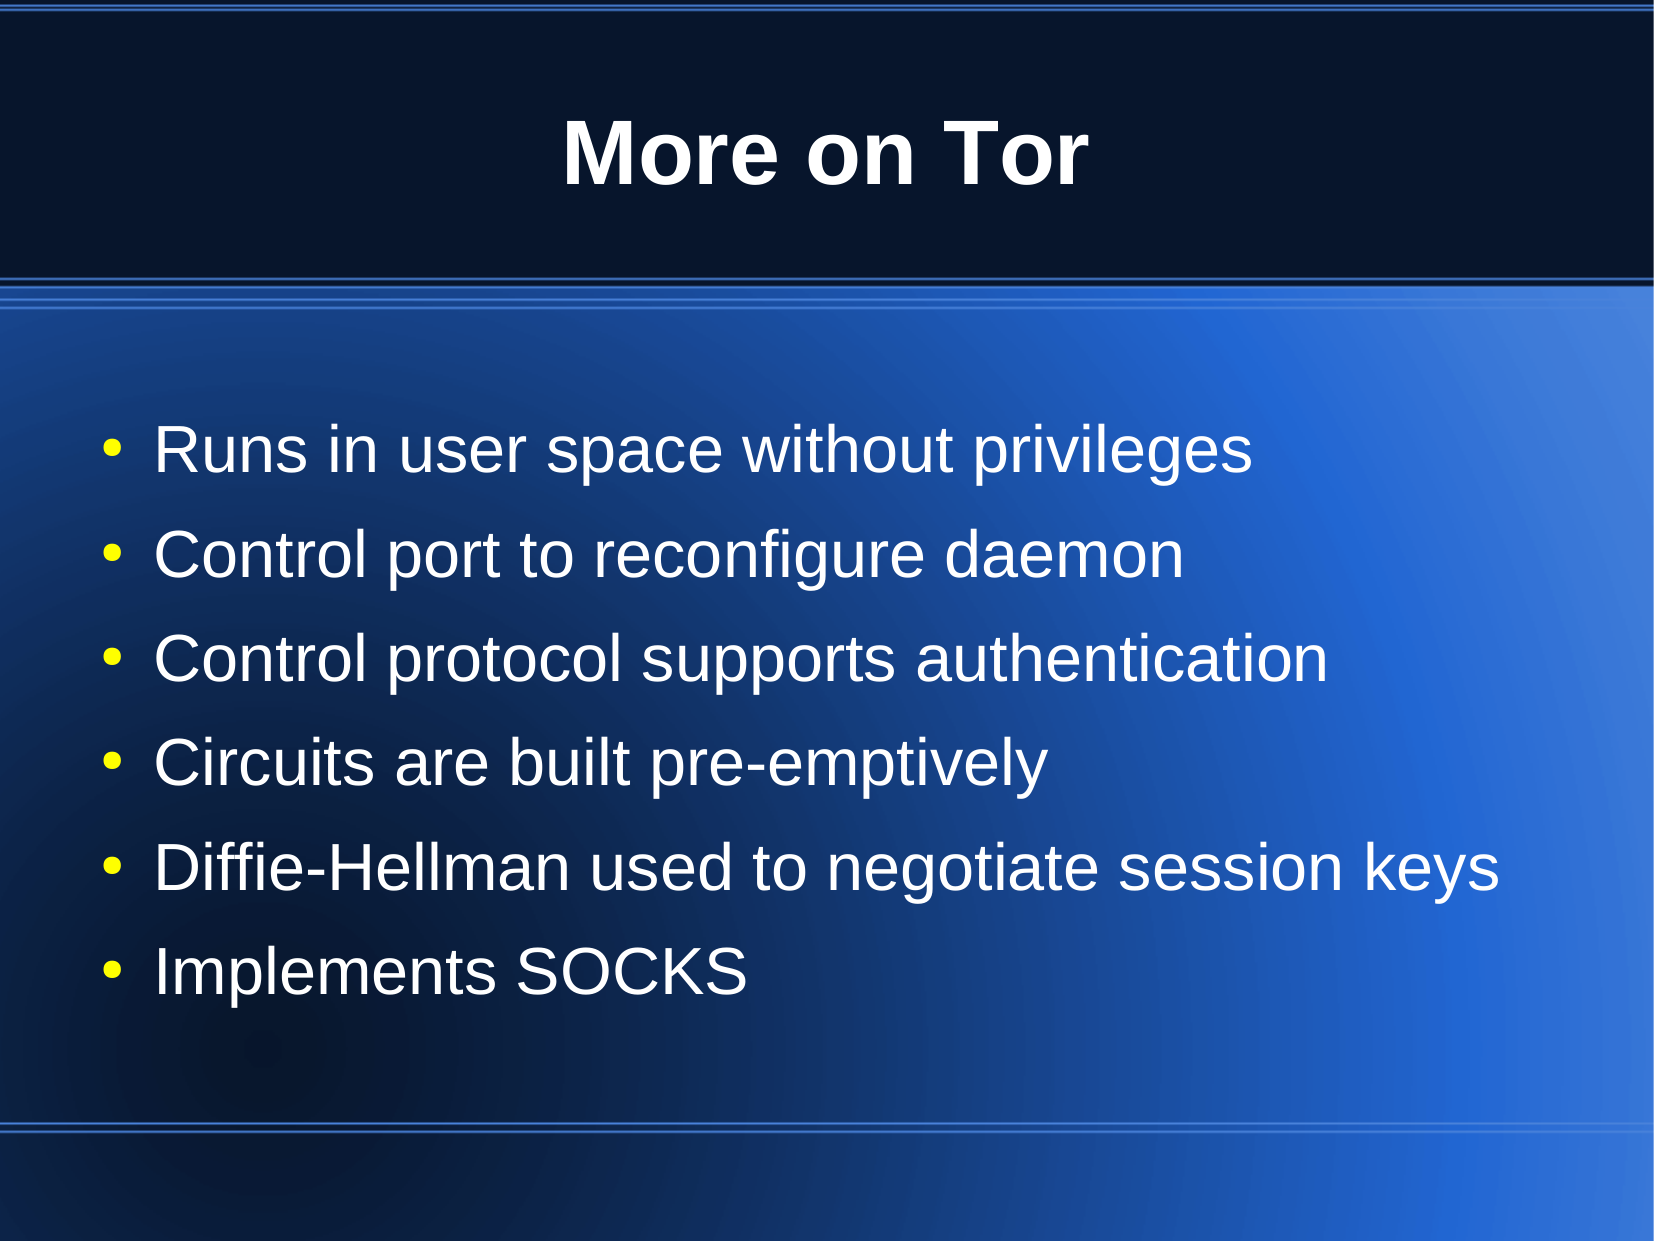

# More on Tor
Runs in user space without privileges
Control port to reconfigure daemon
Control protocol supports authentication
Circuits are built pre-emptively
Diffie-Hellman used to negotiate session keys
Implements SOCKS